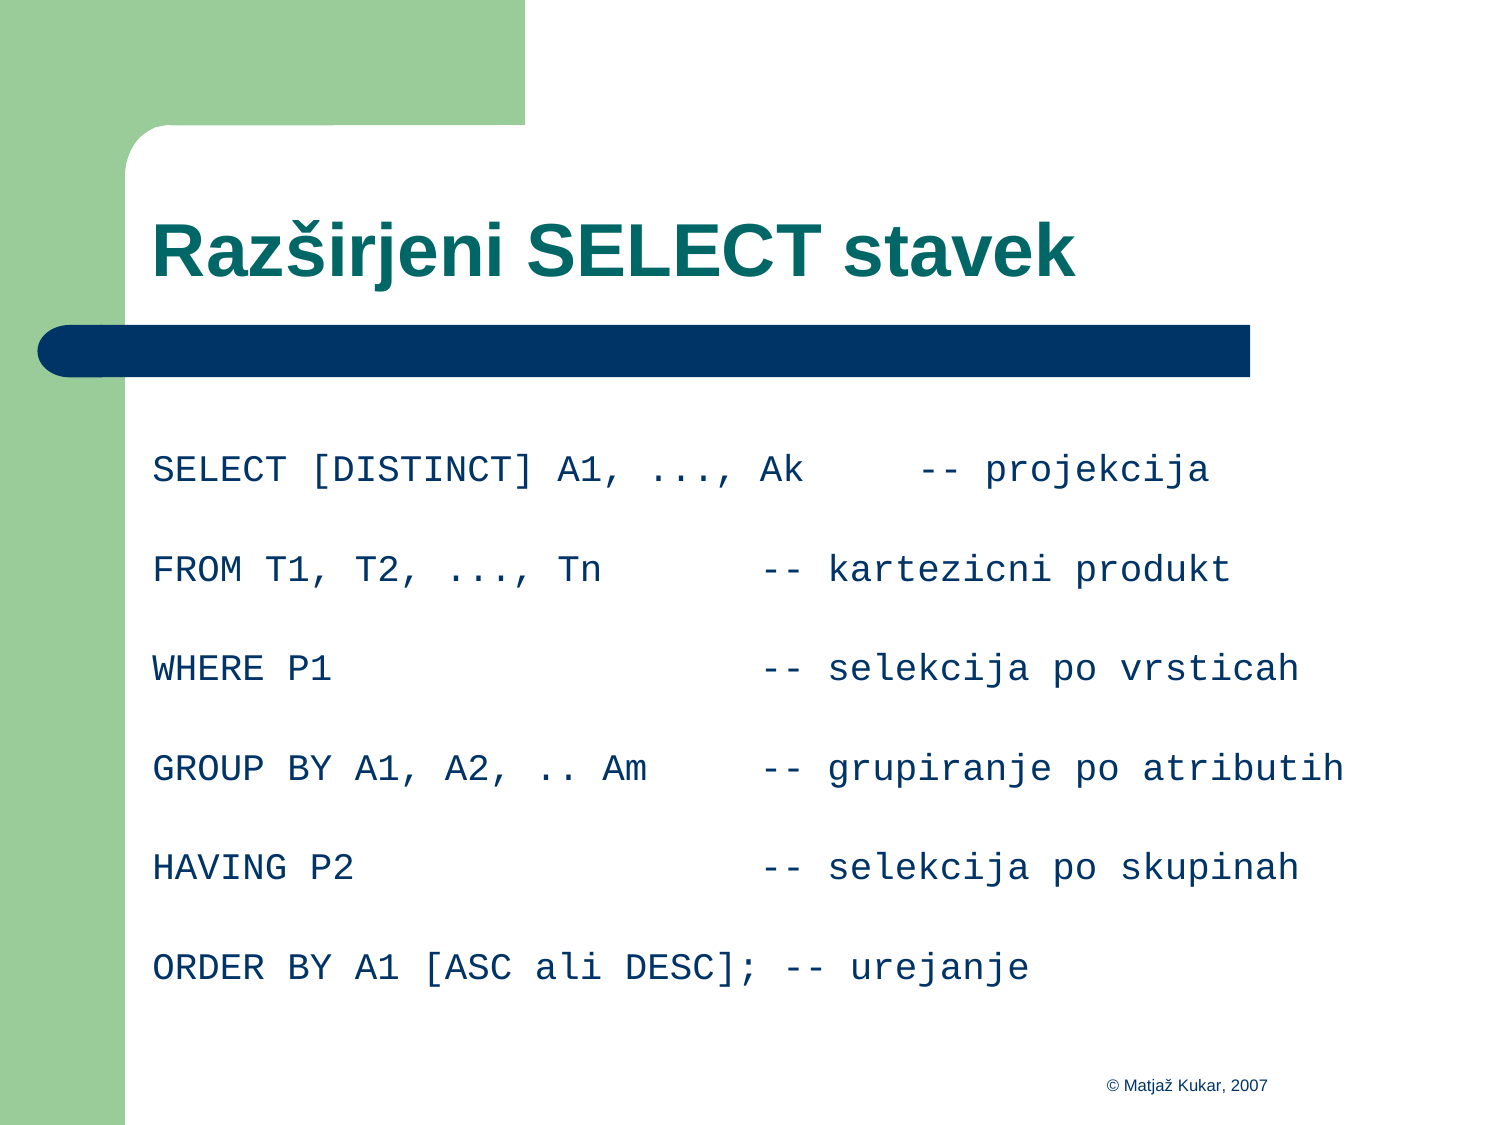

# Razširjeni SELECT stavek
SELECT [DISTINCT] A1, ..., Ak -- projekcija
FROM T1, T2, ..., Tn -- kartezicni produkt
WHERE P1 -- selekcija po vrsticah
GROUP BY A1, A2, .. Am -- grupiranje po atributih
HAVING P2 -- selekcija po skupinah
ORDER BY A1 [ASC ali DESC]; -- urejanje
© Matjaž Kukar, 2007